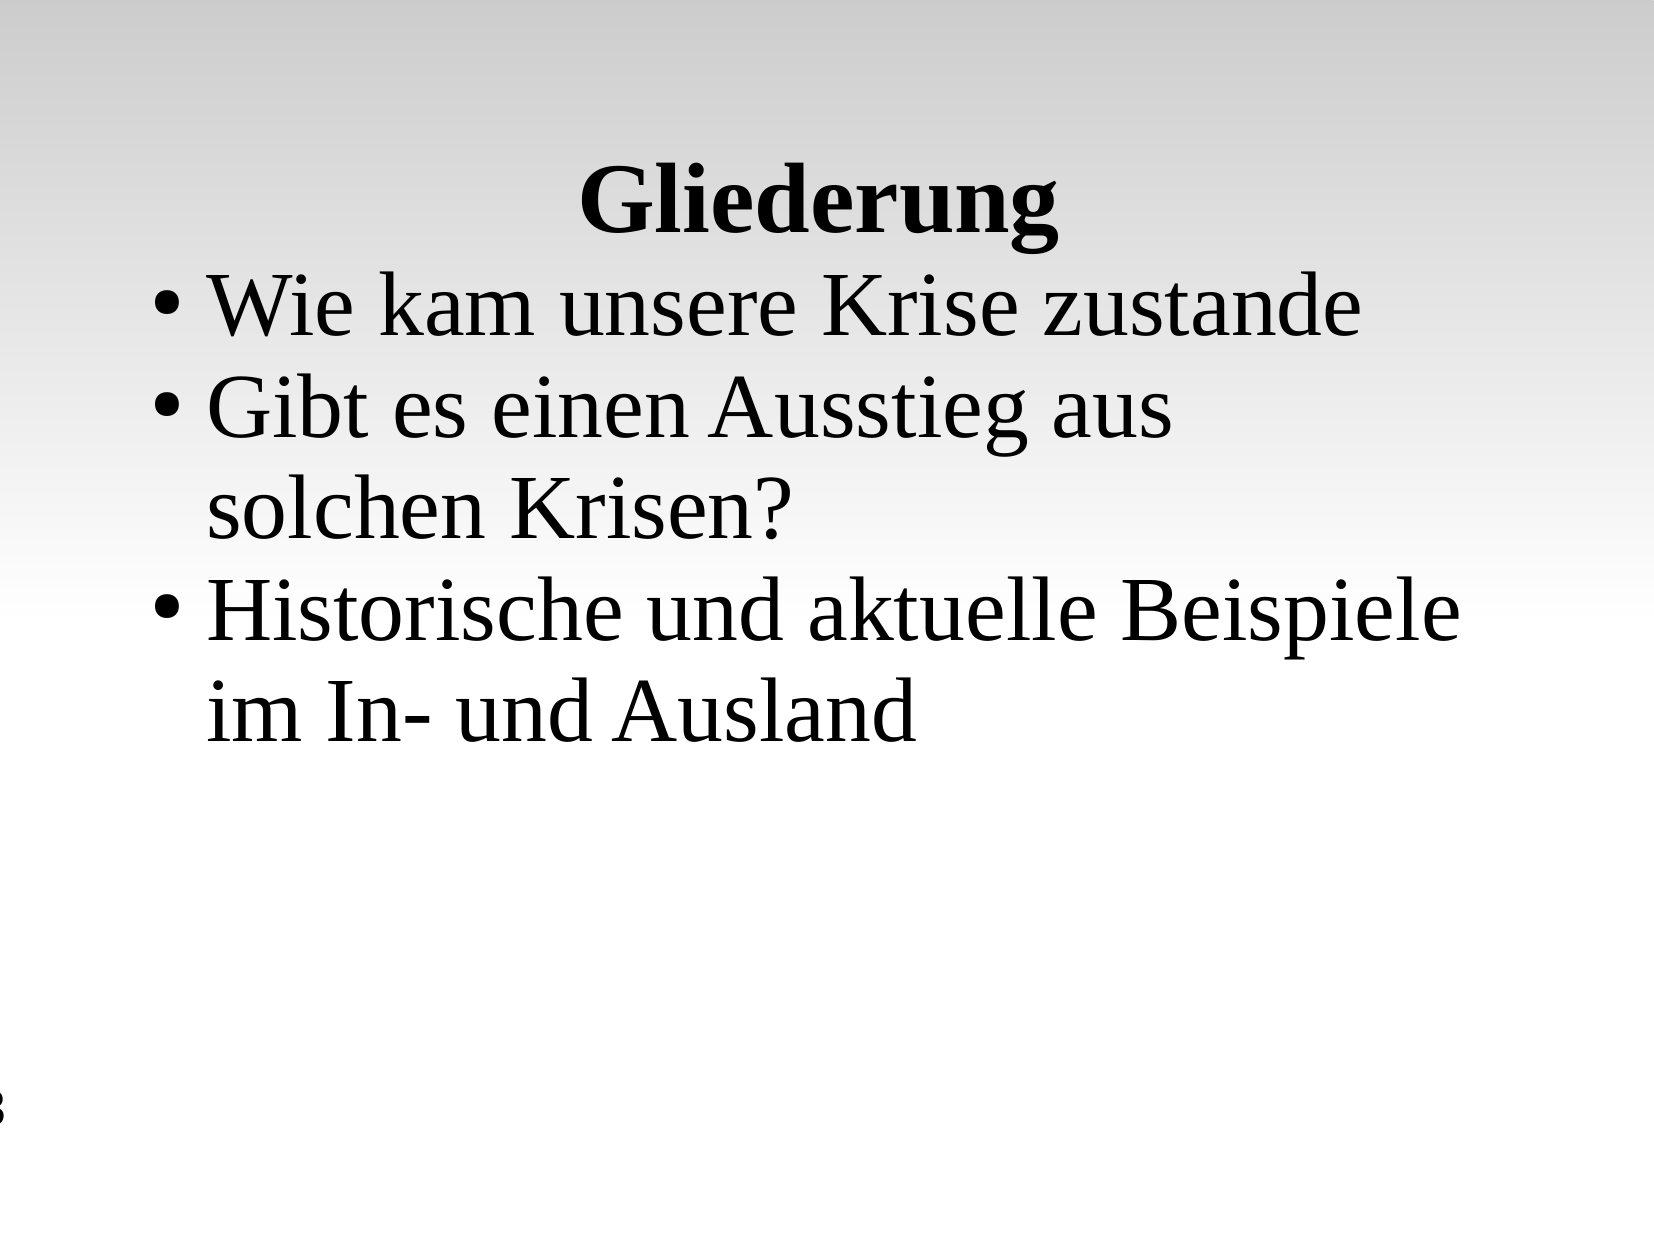

Gliederung
 Wie kam unsere Krise zustande
 Gibt es einen Ausstieg aus
 solchen Krisen?
 Historische und aktuelle Beispiele
 im In- und Ausland